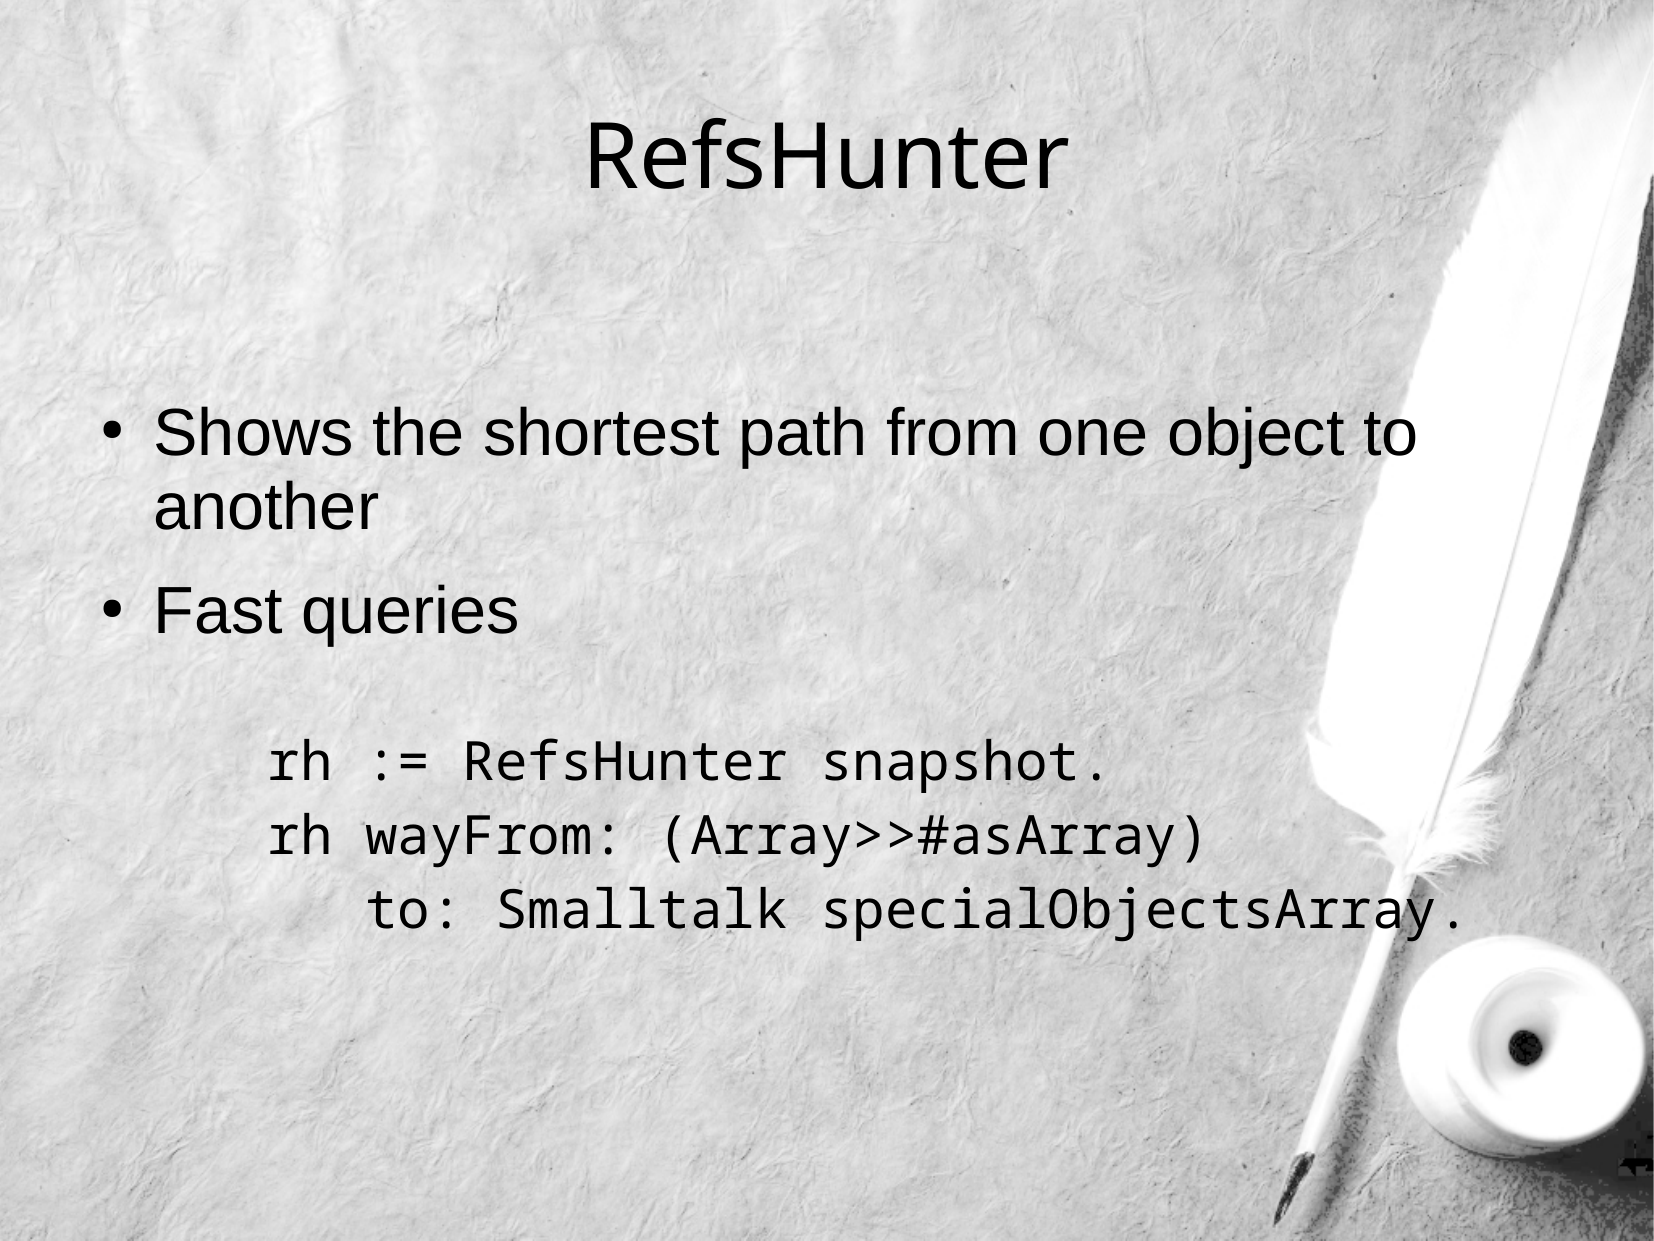

# RefsHunter
Shows the shortest path from one object to another
Fast queries
 rh := RefsHunter snapshot.
 rh wayFrom: (Array>>#asArray)
 to: Smalltalk specialObjectsArray.